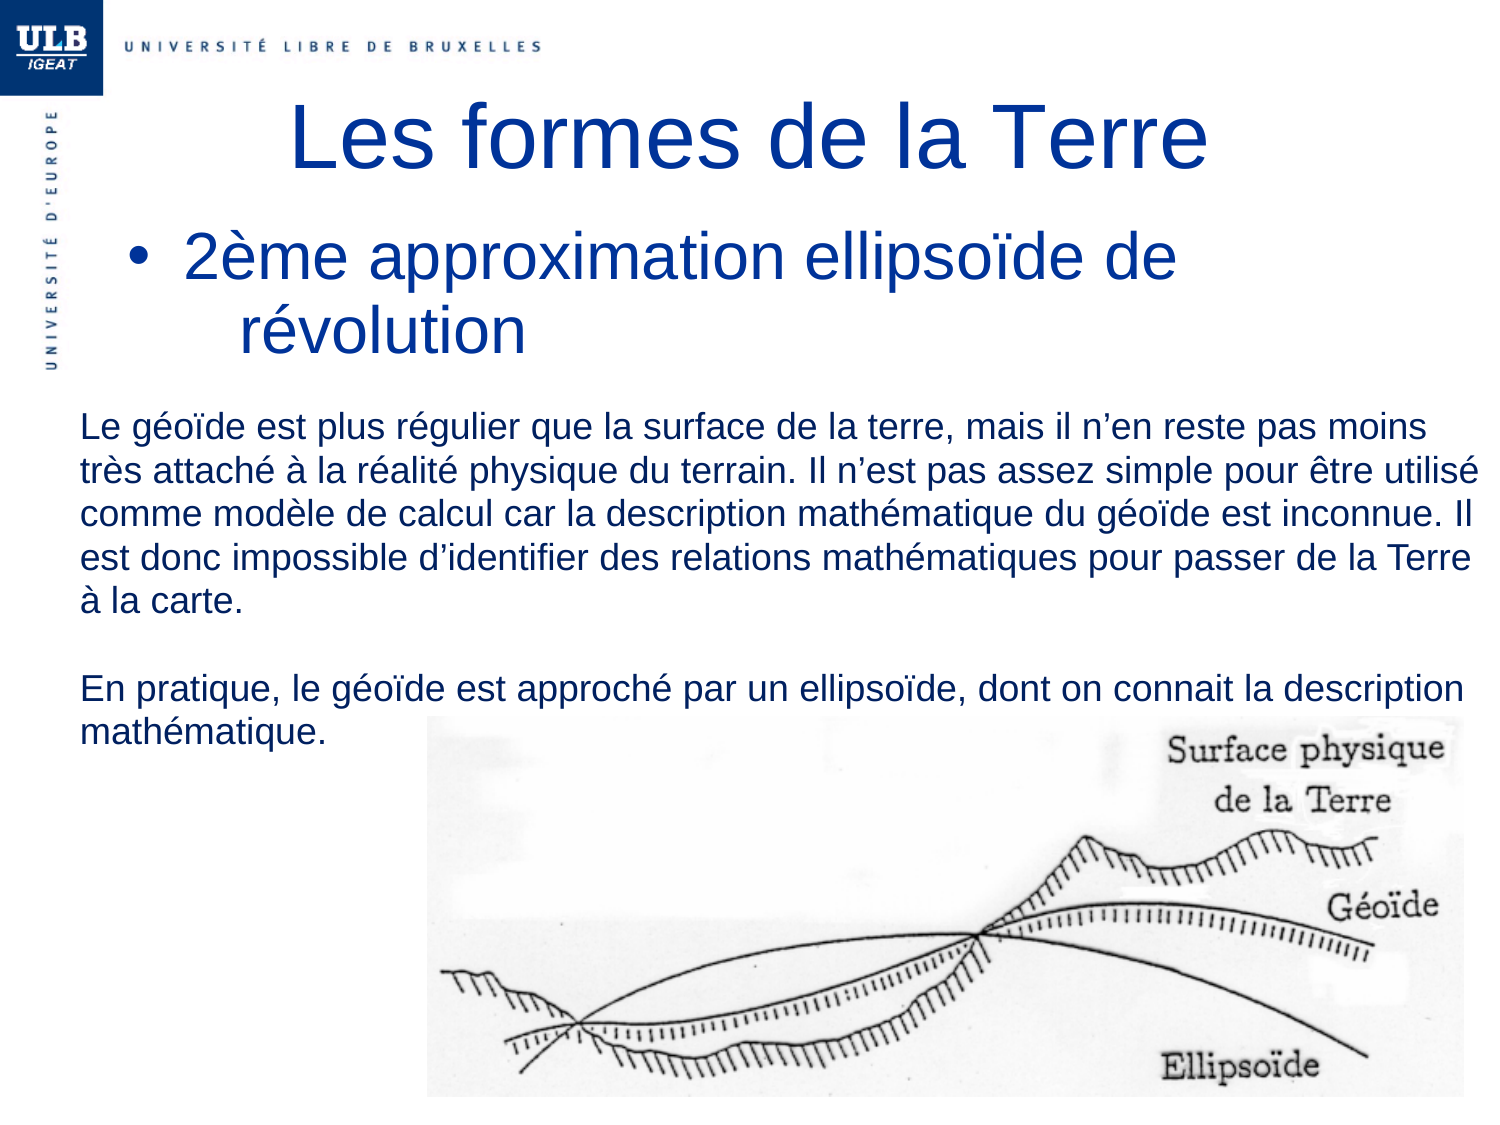

# Les formes de la Terre
2ème approximation ellipsoïde de révolution
Le géoïde est plus régulier que la surface de la terre, mais il n’en reste pas moins très attaché à la réalité physique du terrain. Il n’est pas assez simple pour être utilisé comme modèle de calcul car la description mathématique du géoïde est inconnue. Il est donc impossible d’identifier des relations mathématiques pour passer de la Terre à la carte.
En pratique, le géoïde est approché par un ellipsoïde, dont on connait la description mathématique.